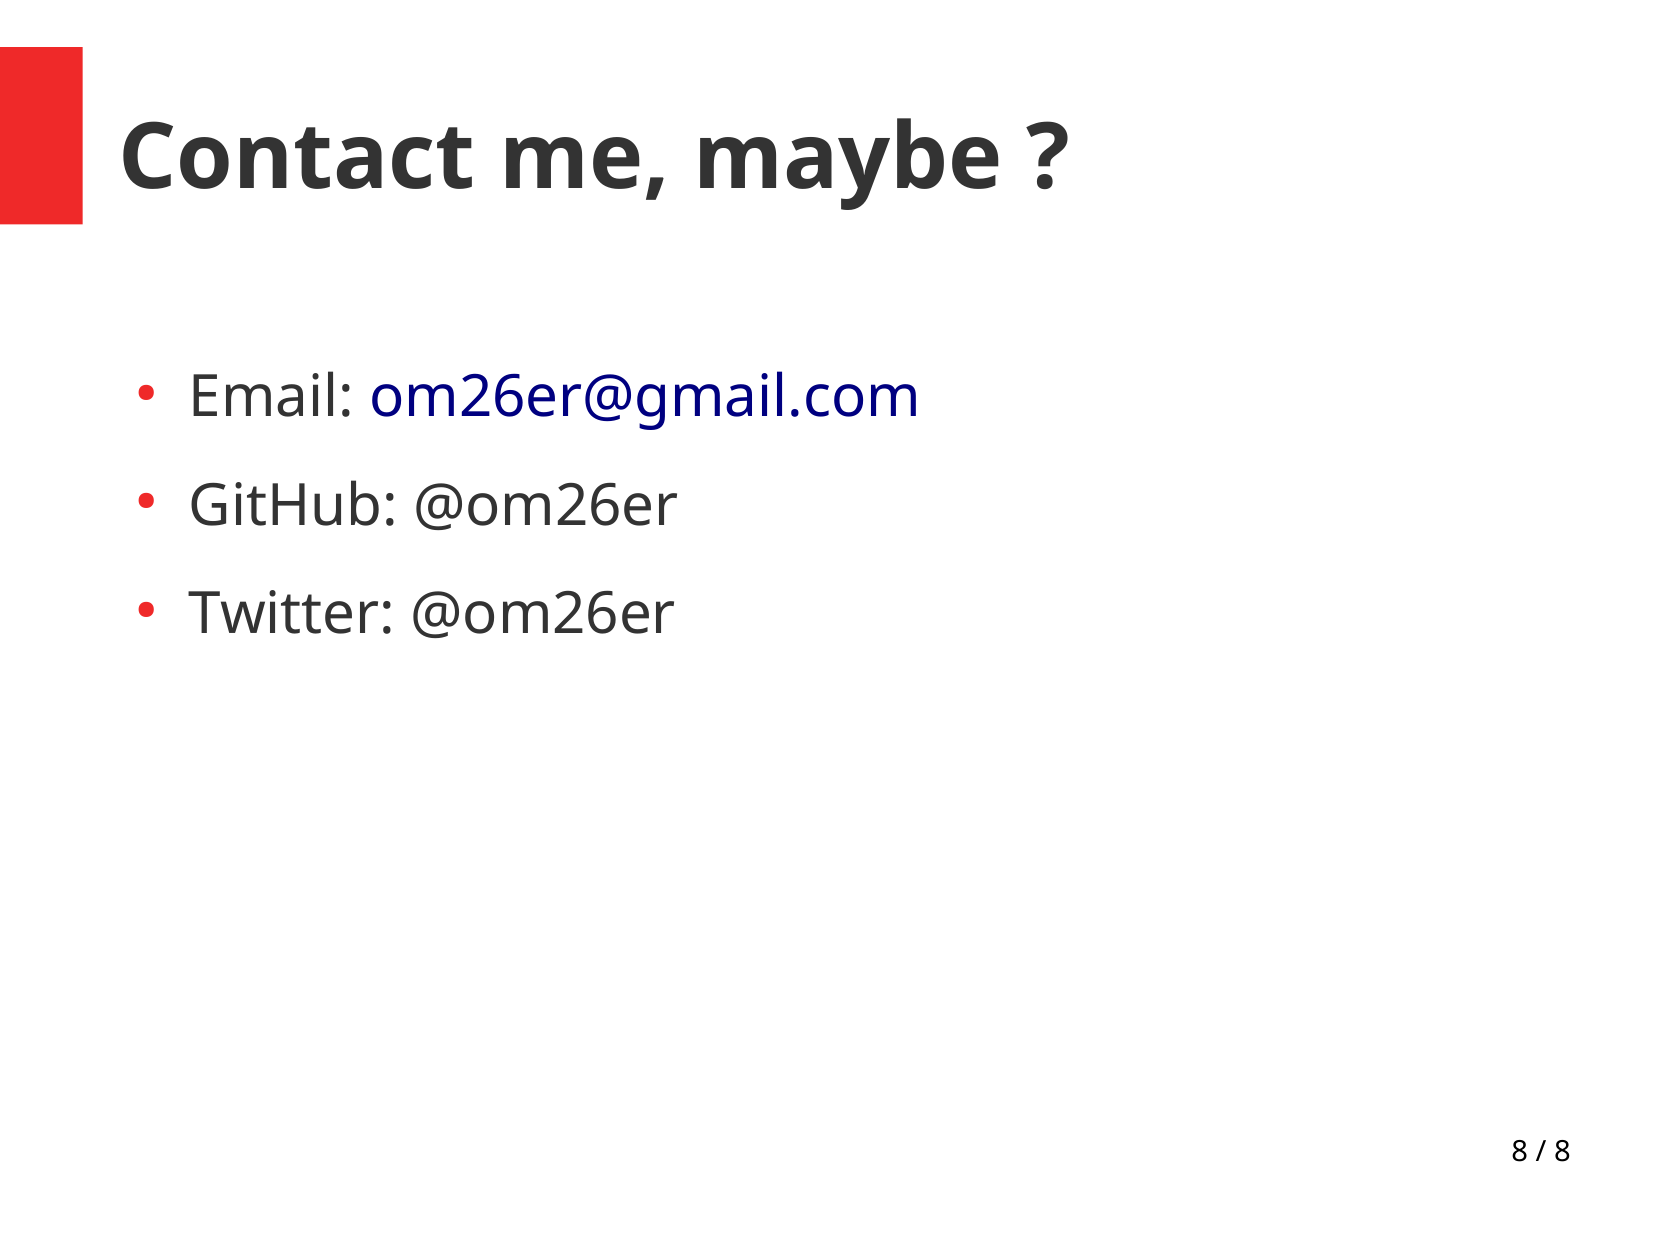

# Contact me, maybe ?
Email: om26er@gmail.com
GitHub: @om26er
Twitter: @om26er
8